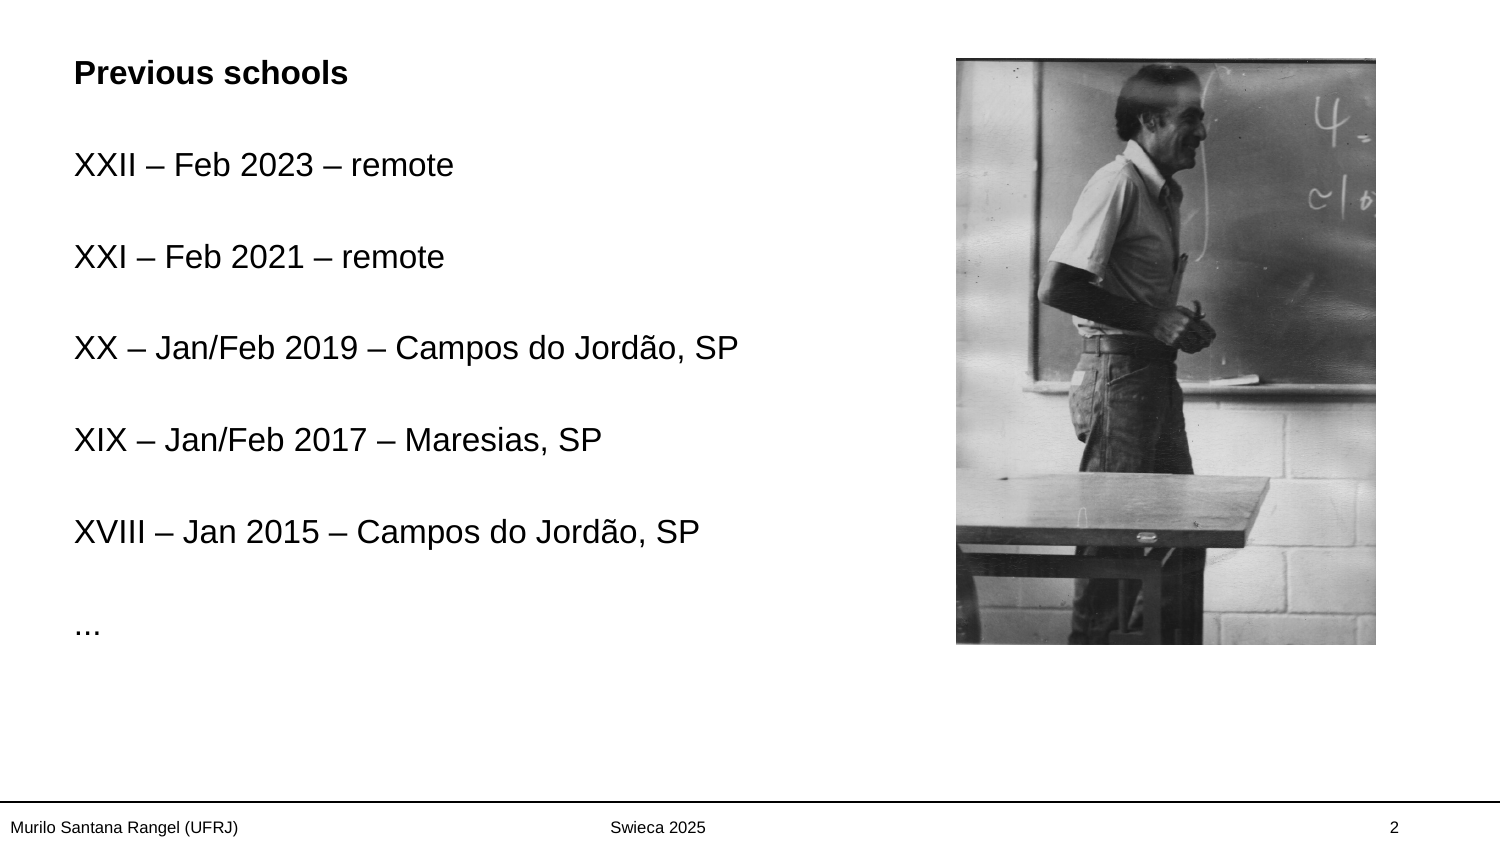

Previous schools
XXII – Feb 2023 – remote
XXI – Feb 2021 – remote
XX – Jan/Feb 2019 – Campos do Jordão, SP
XIX – Jan/Feb 2017 – Maresias, SP
XVIII – Jan 2015 – Campos do Jordão, SP
...